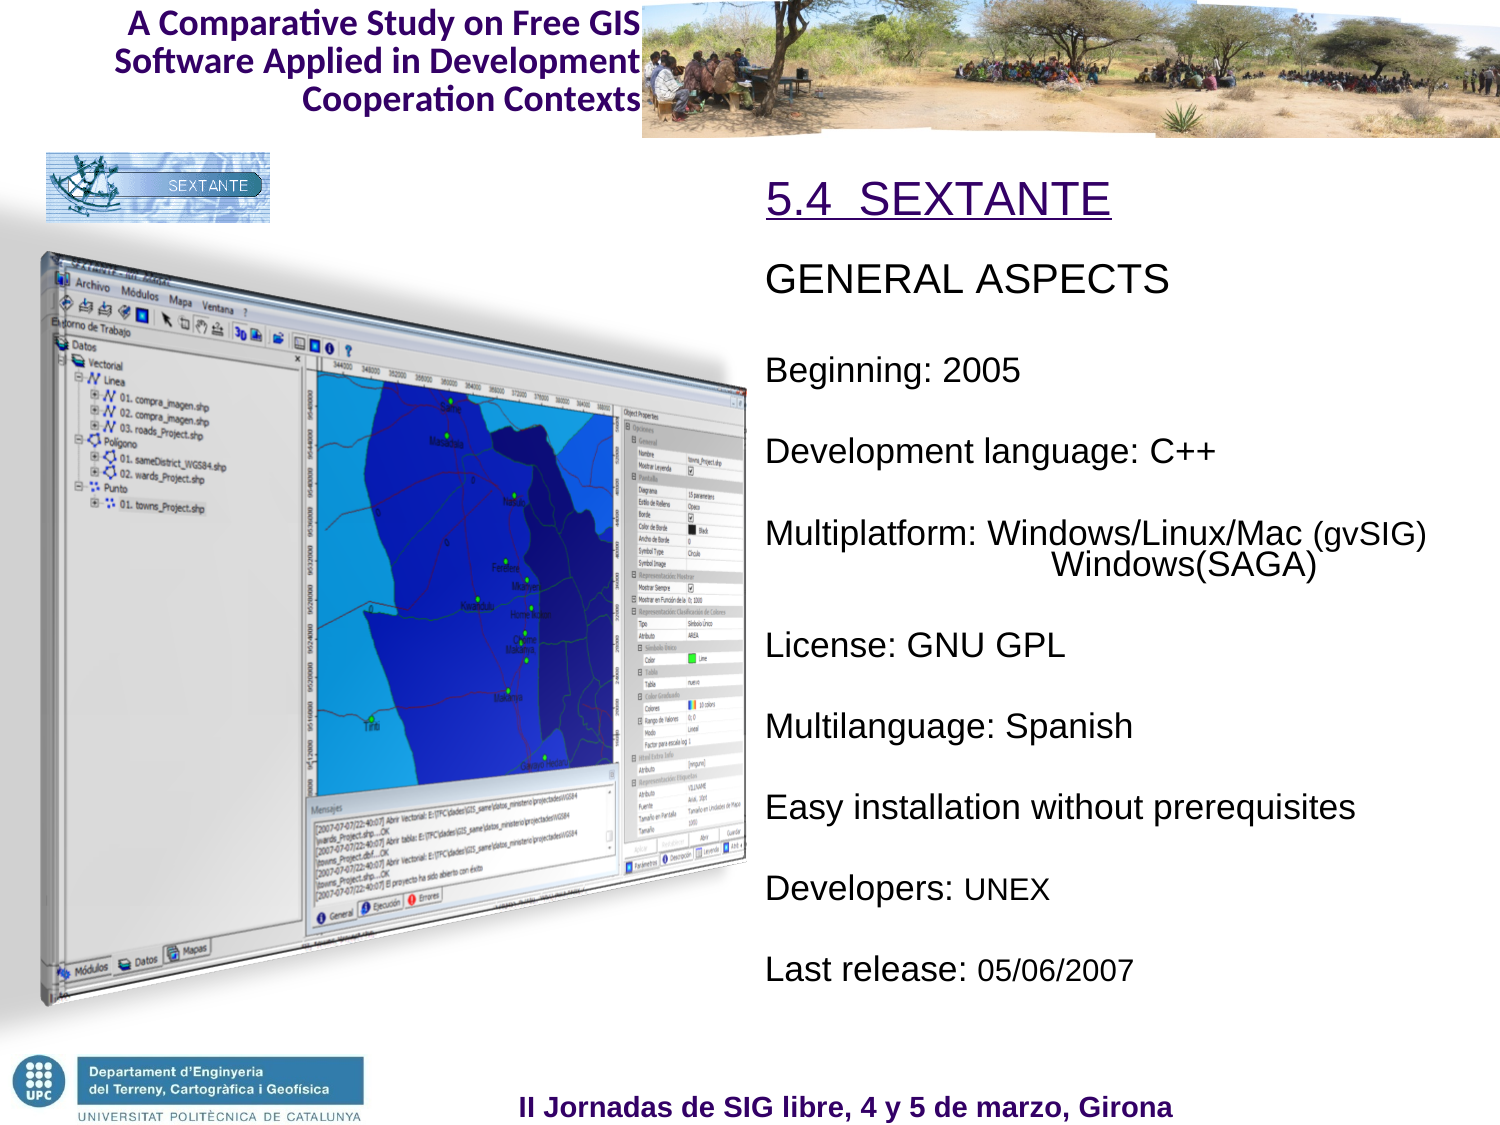

# 5.4 SEXTANTE
GENERAL ASPECTS
Beginning: 2005
Development language: C++
Multiplatform: Windows/Linux/Mac (gvSIG) 	 Windows(SAGA)
License: GNU GPL
Multilanguage: Spanish
Easy installation without prerequisites
Developers: UNEX
Last release: 05/06/2007
II Jornadas de SIG libre, 4 y 5 de marzo, Girona